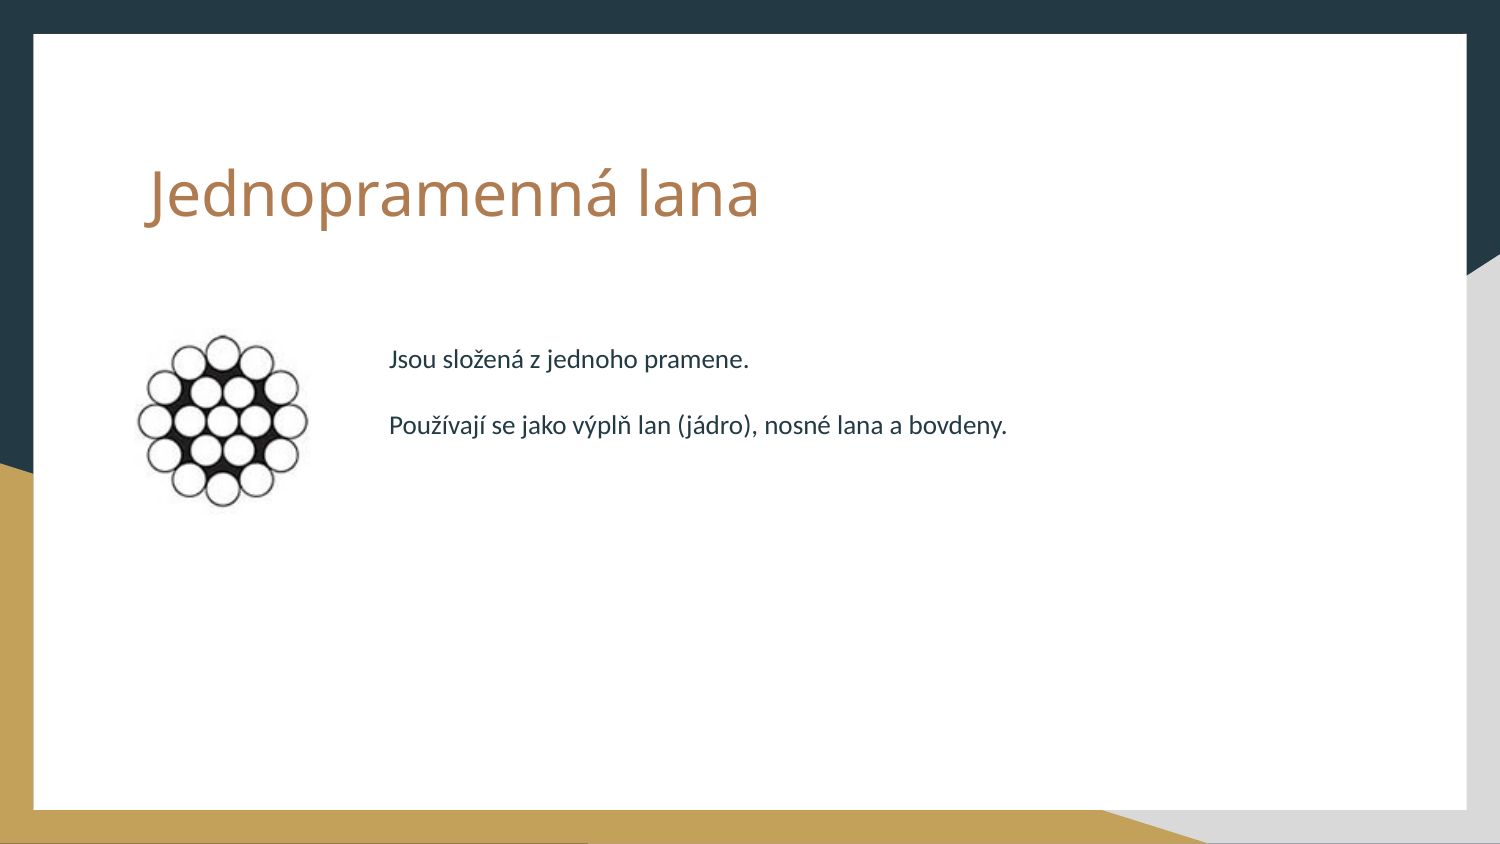

# Jednopramenná lana
Jsou složená z jednoho pramene.
Používají se jako výplň lan (jádro), nosné lana a bovdeny.